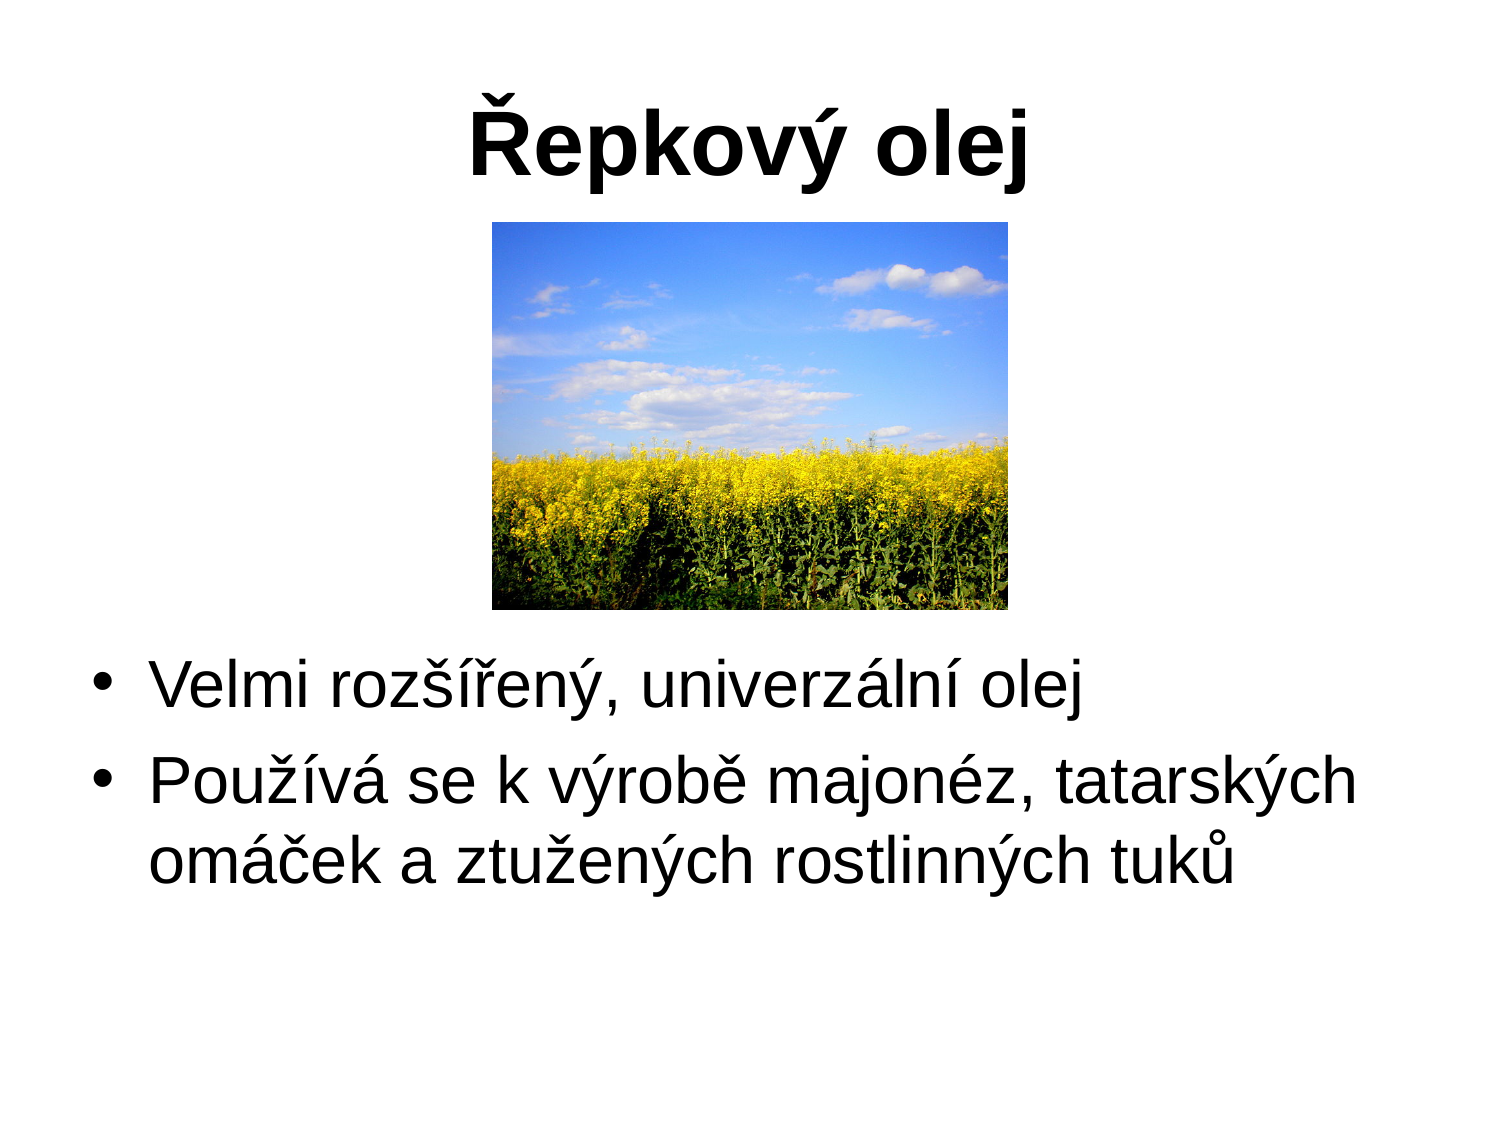

# Řepkový olej
Velmi rozšířený, univerzální olej
Používá se k výrobě majonéz, tatarských omáček a ztužených rostlinných tuků